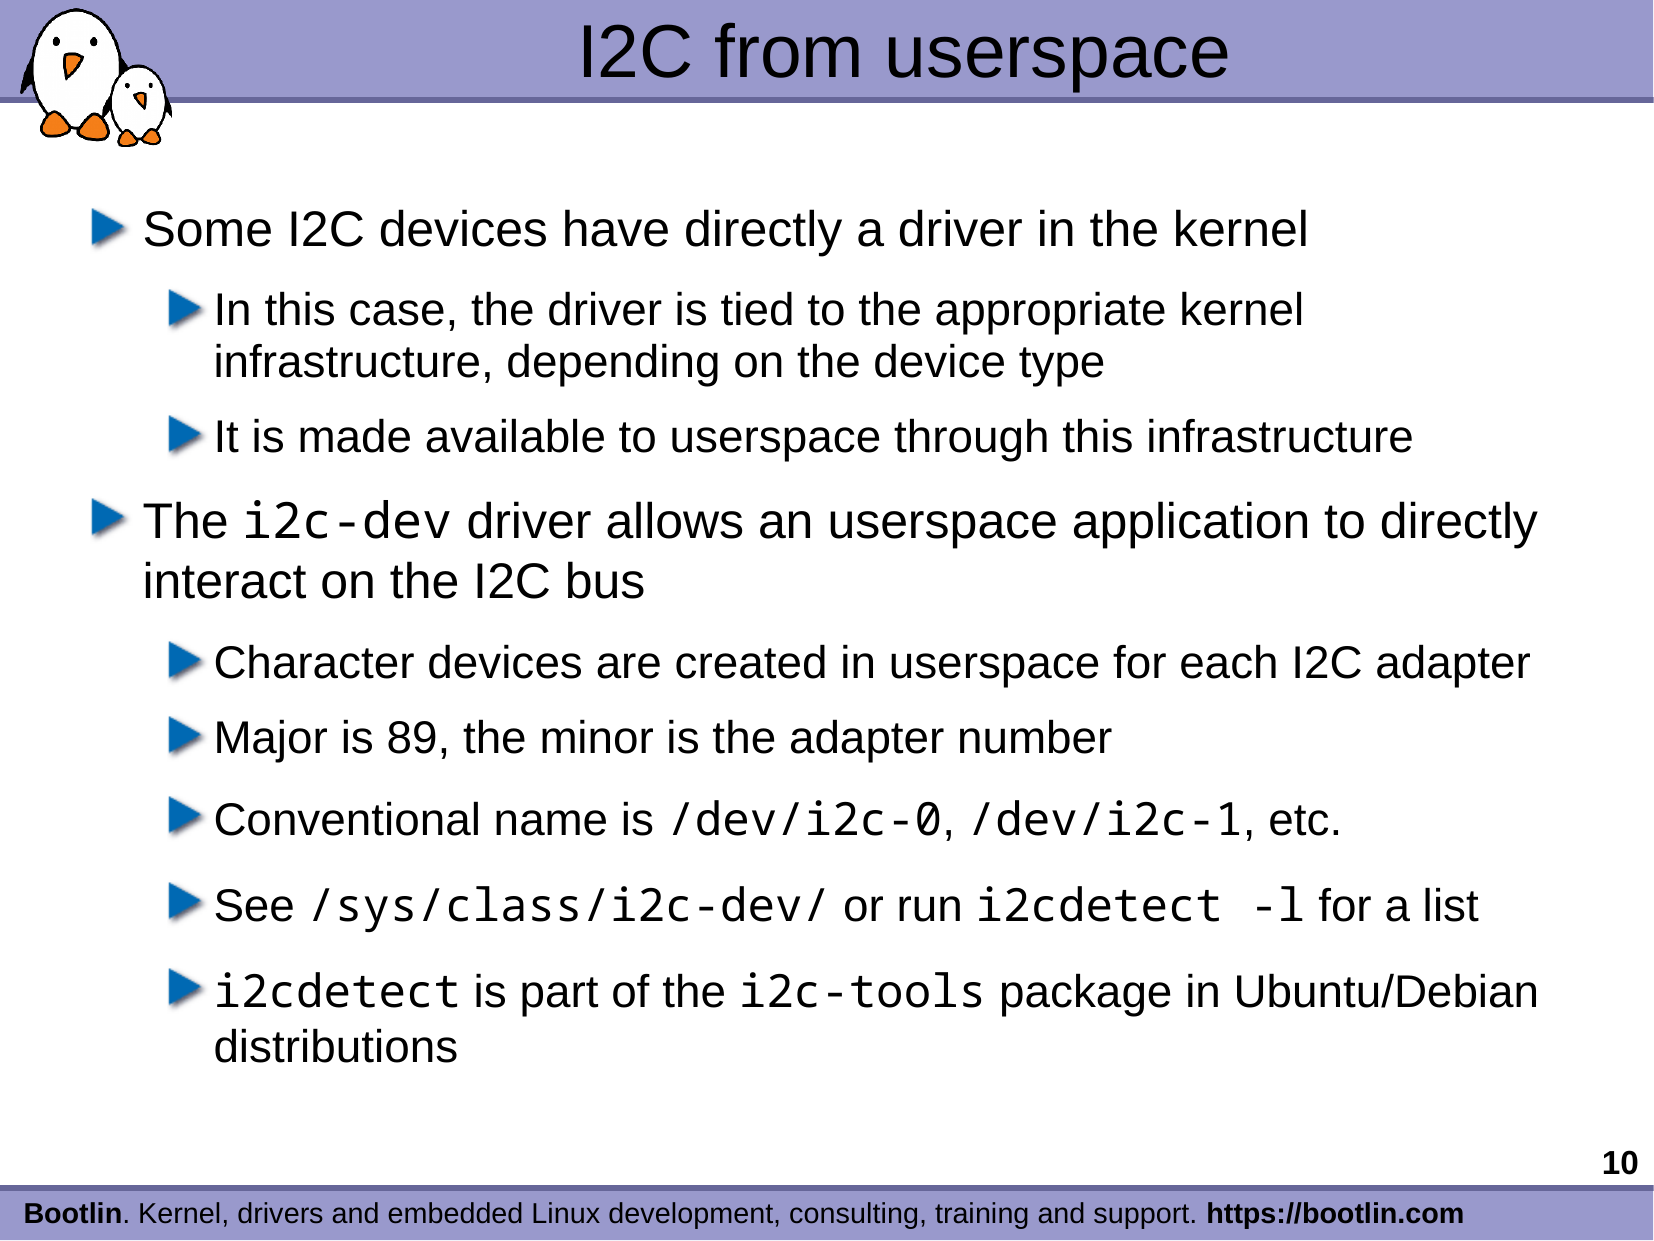

# I2C from userspace
Some I2C devices have directly a driver in the kernel
In this case, the driver is tied to the appropriate kernel infrastructure, depending on the device type
It is made available to userspace through this infrastructure
The i2c-dev driver allows an userspace application to directly interact on the I2C bus
Character devices are created in userspace for each I2C adapter
Major is 89, the minor is the adapter number
Conventional name is /dev/i2c-0, /dev/i2c-1, etc.
See /sys/class/i2c-dev/ or run i2cdetect -l for a list
i2cdetect is part of the i2c-tools package in Ubuntu/Debian distributions